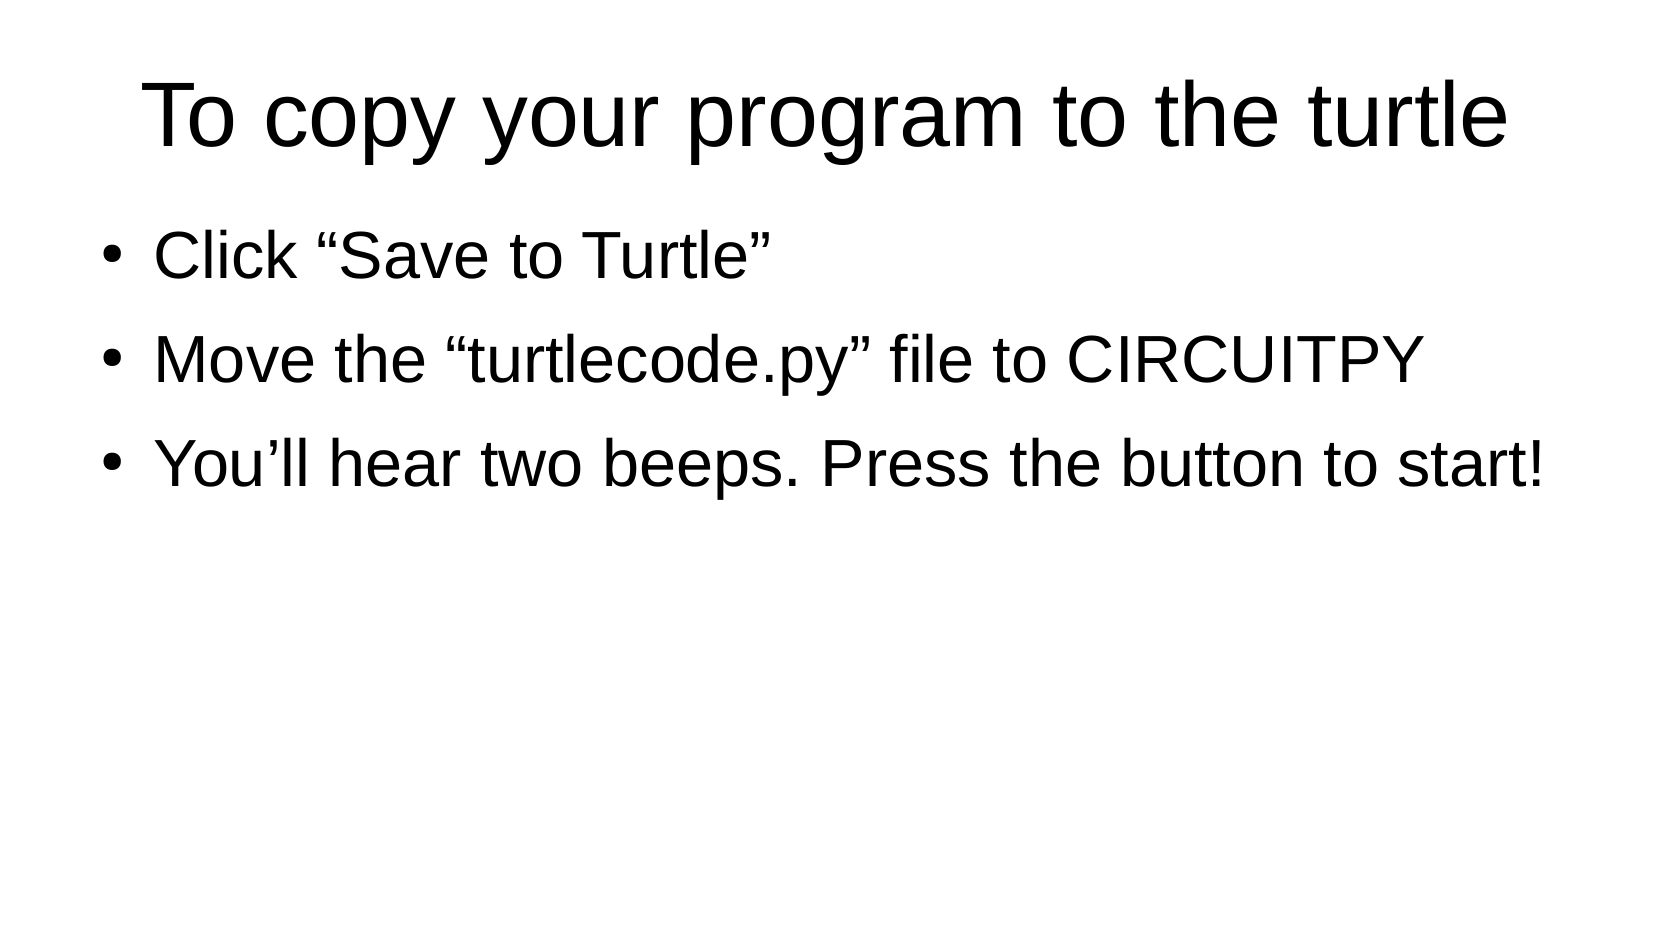

# To copy your program to the turtle
Click “Save to Turtle”
Move the “turtlecode.py” file to CIRCUITPY
You’ll hear two beeps. Press the button to start!